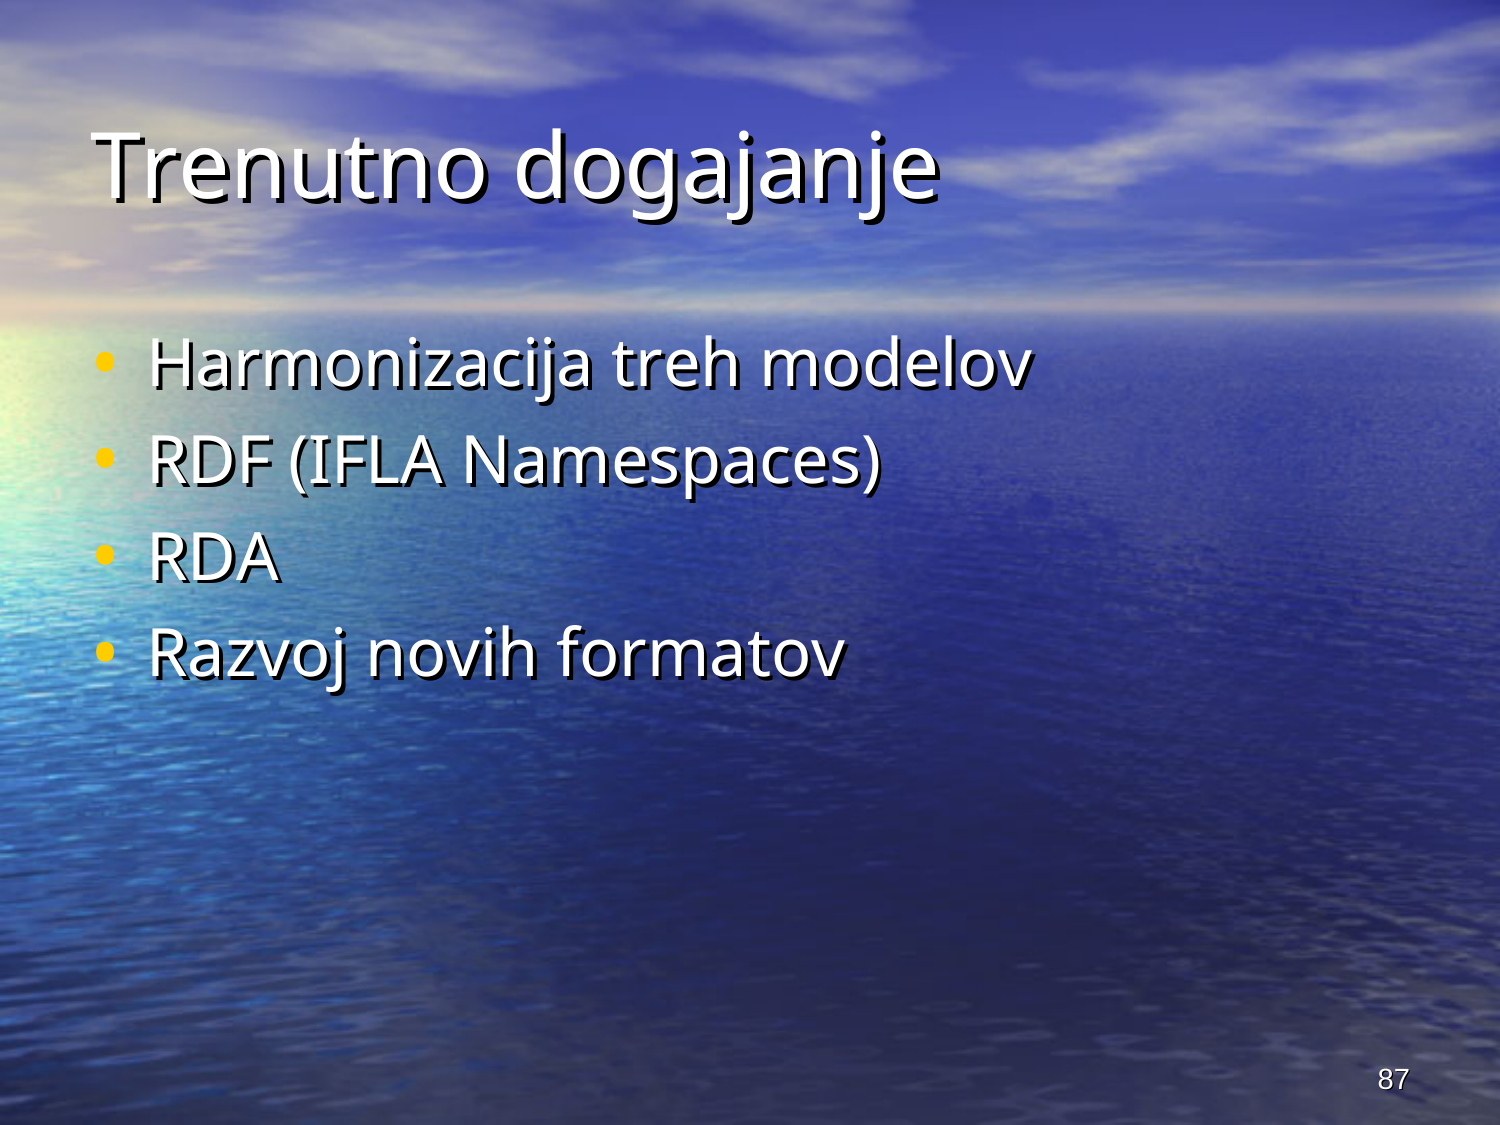

# Trenutno dogajanje
Harmonizacija treh modelov
RDF (IFLA Namespaces)
RDA
Razvoj novih formatov